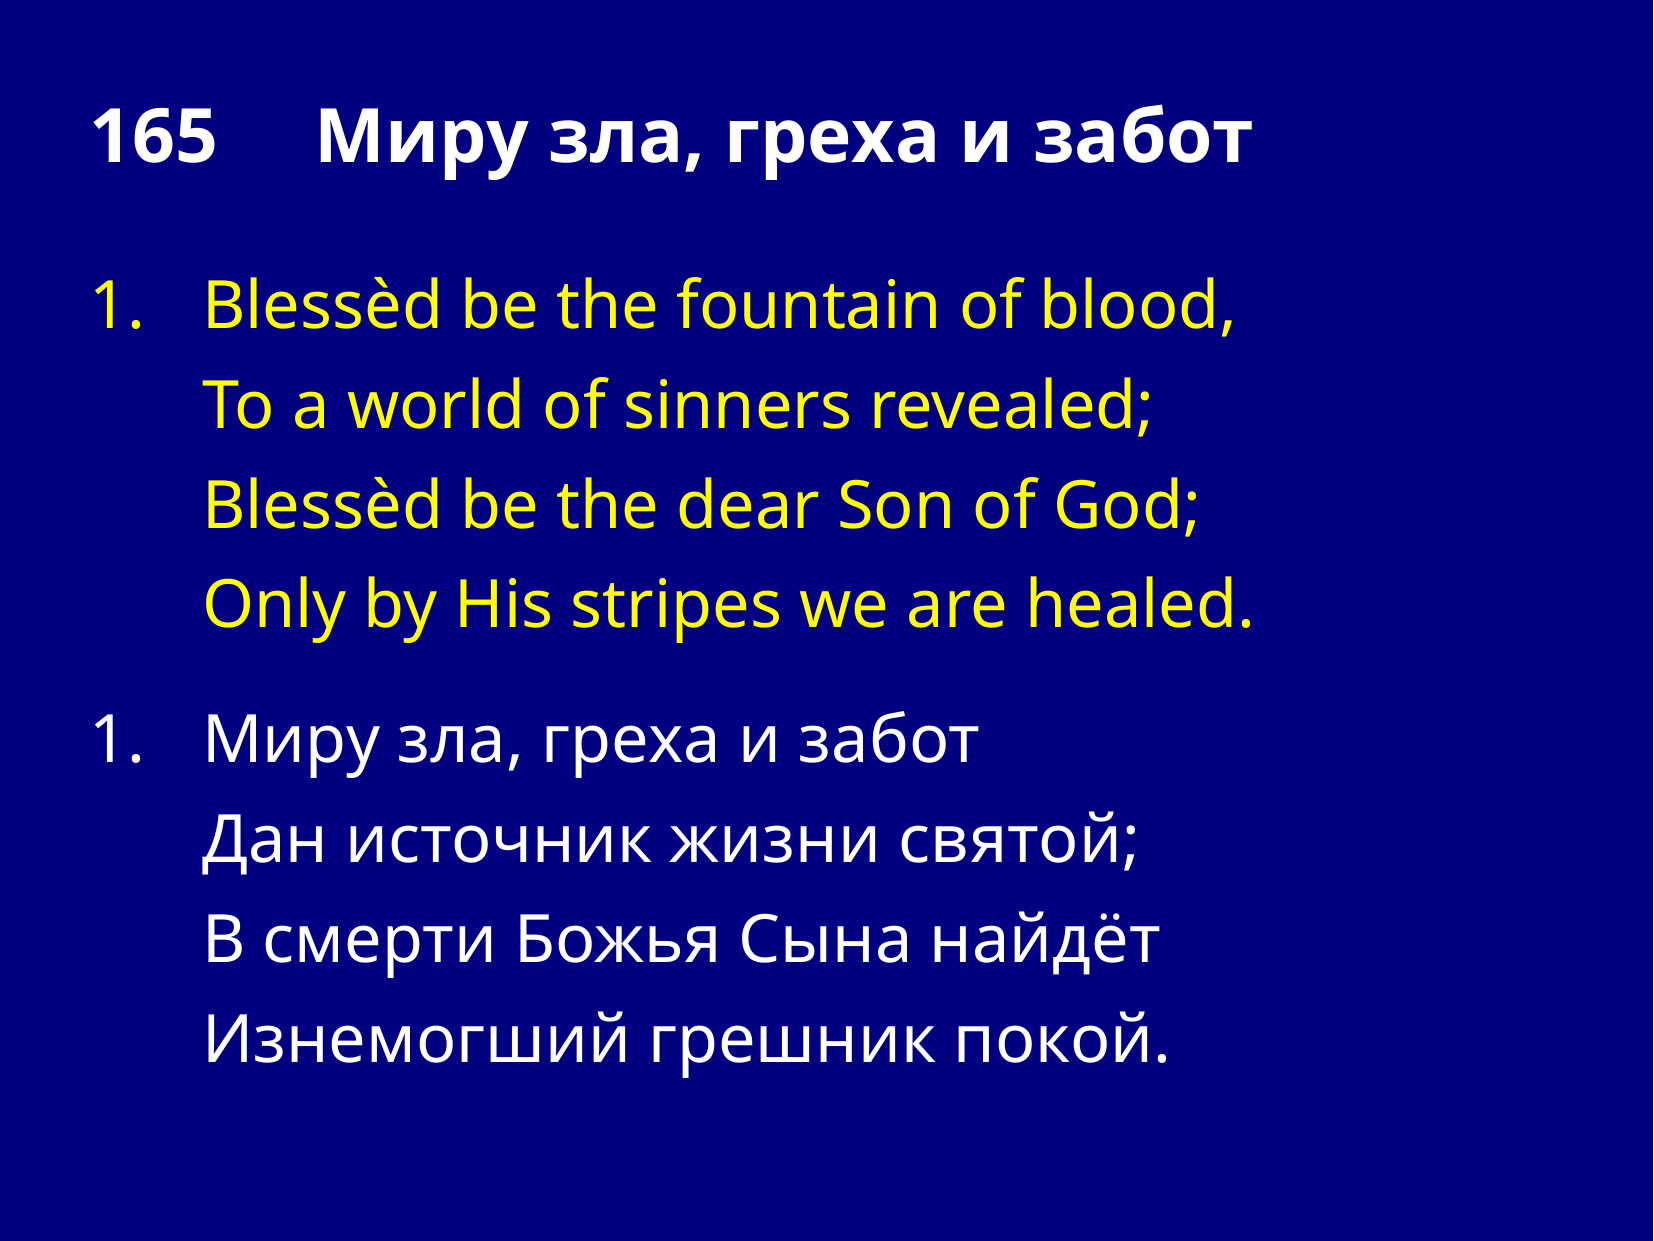

165	Миру зла, греха и забот
1.	Blessèd be the fountain of blood,
	To a world of sinners revealed;
	Blessèd be the dear Son of God;
	Only by His stripes we are healed.
1.	Миру зла, греха и забот
	Дан источник жизни святой;
	В смерти Божья Сына найдёт
	Изнемогший грешник покой.